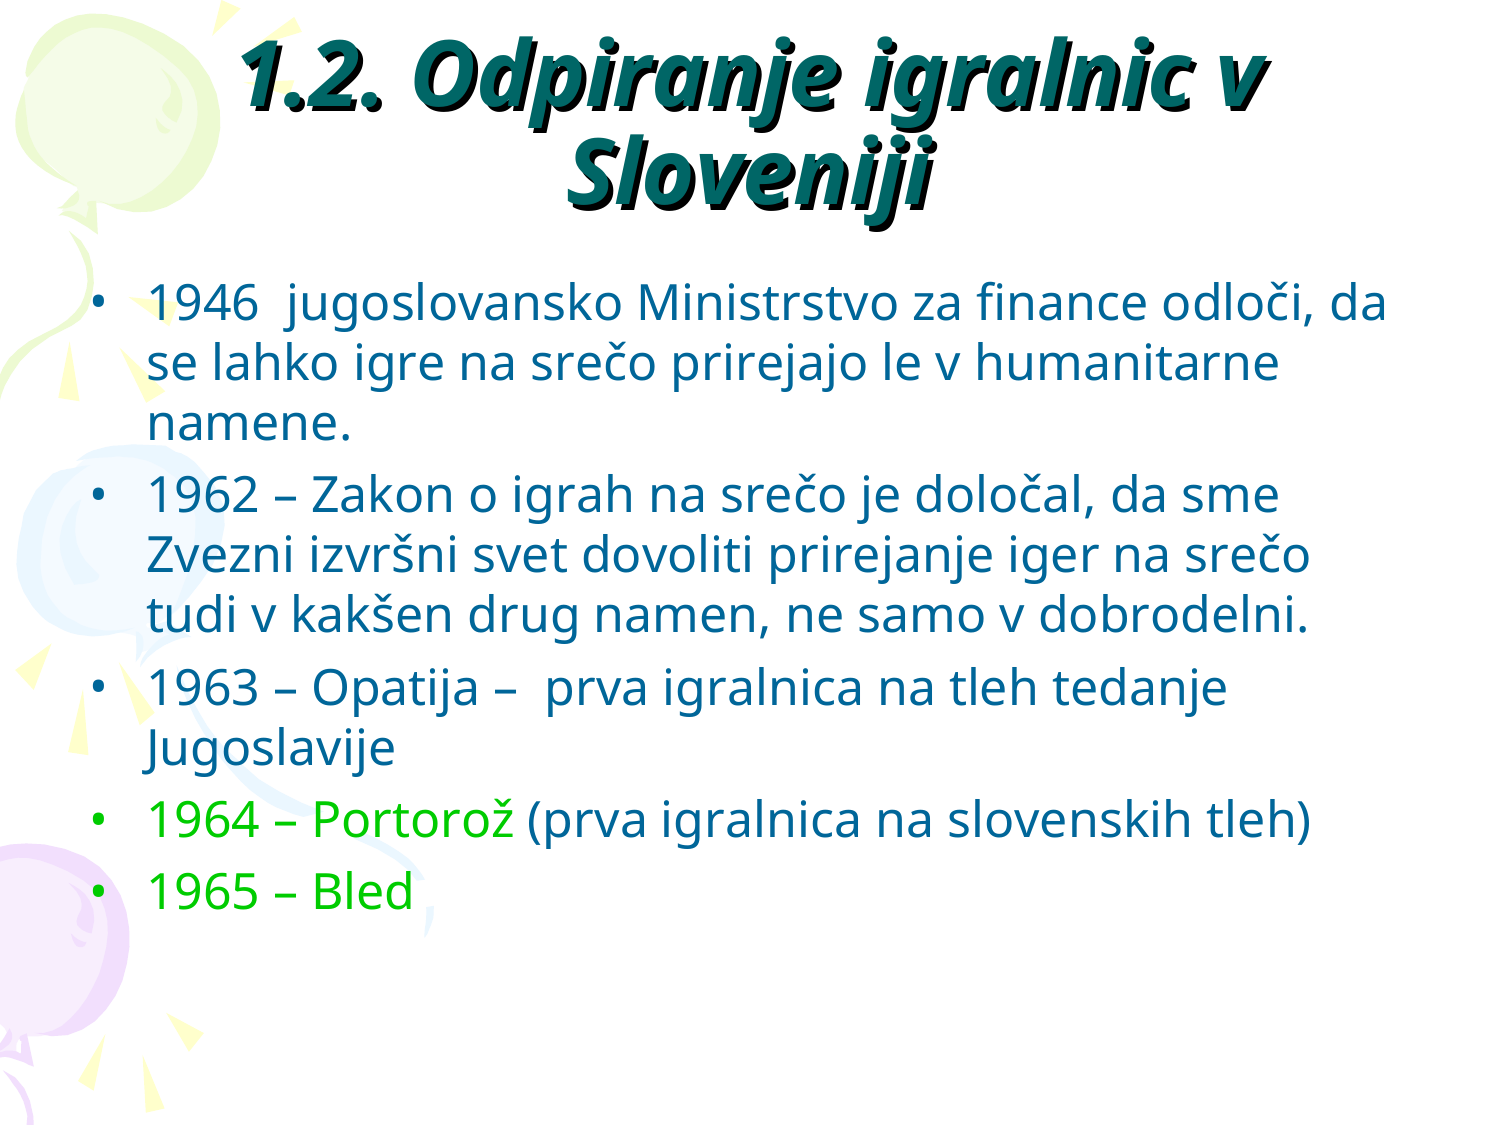

# 1.2. Odpiranje igralnic v Sloveniji
1946 jugoslovansko Ministrstvo za finance odloči, da se lahko igre na srečo prirejajo le v humanitarne namene.
1962 – Zakon o igrah na srečo je določal, da sme Zvezni izvršni svet dovoliti prirejanje iger na srečo tudi v kakšen drug namen, ne samo v dobrodelni.
1963 – Opatija – prva igralnica na tleh tedanje Jugoslavije
1964 – Portorož (prva igralnica na slovenskih tleh)
1965 – Bled